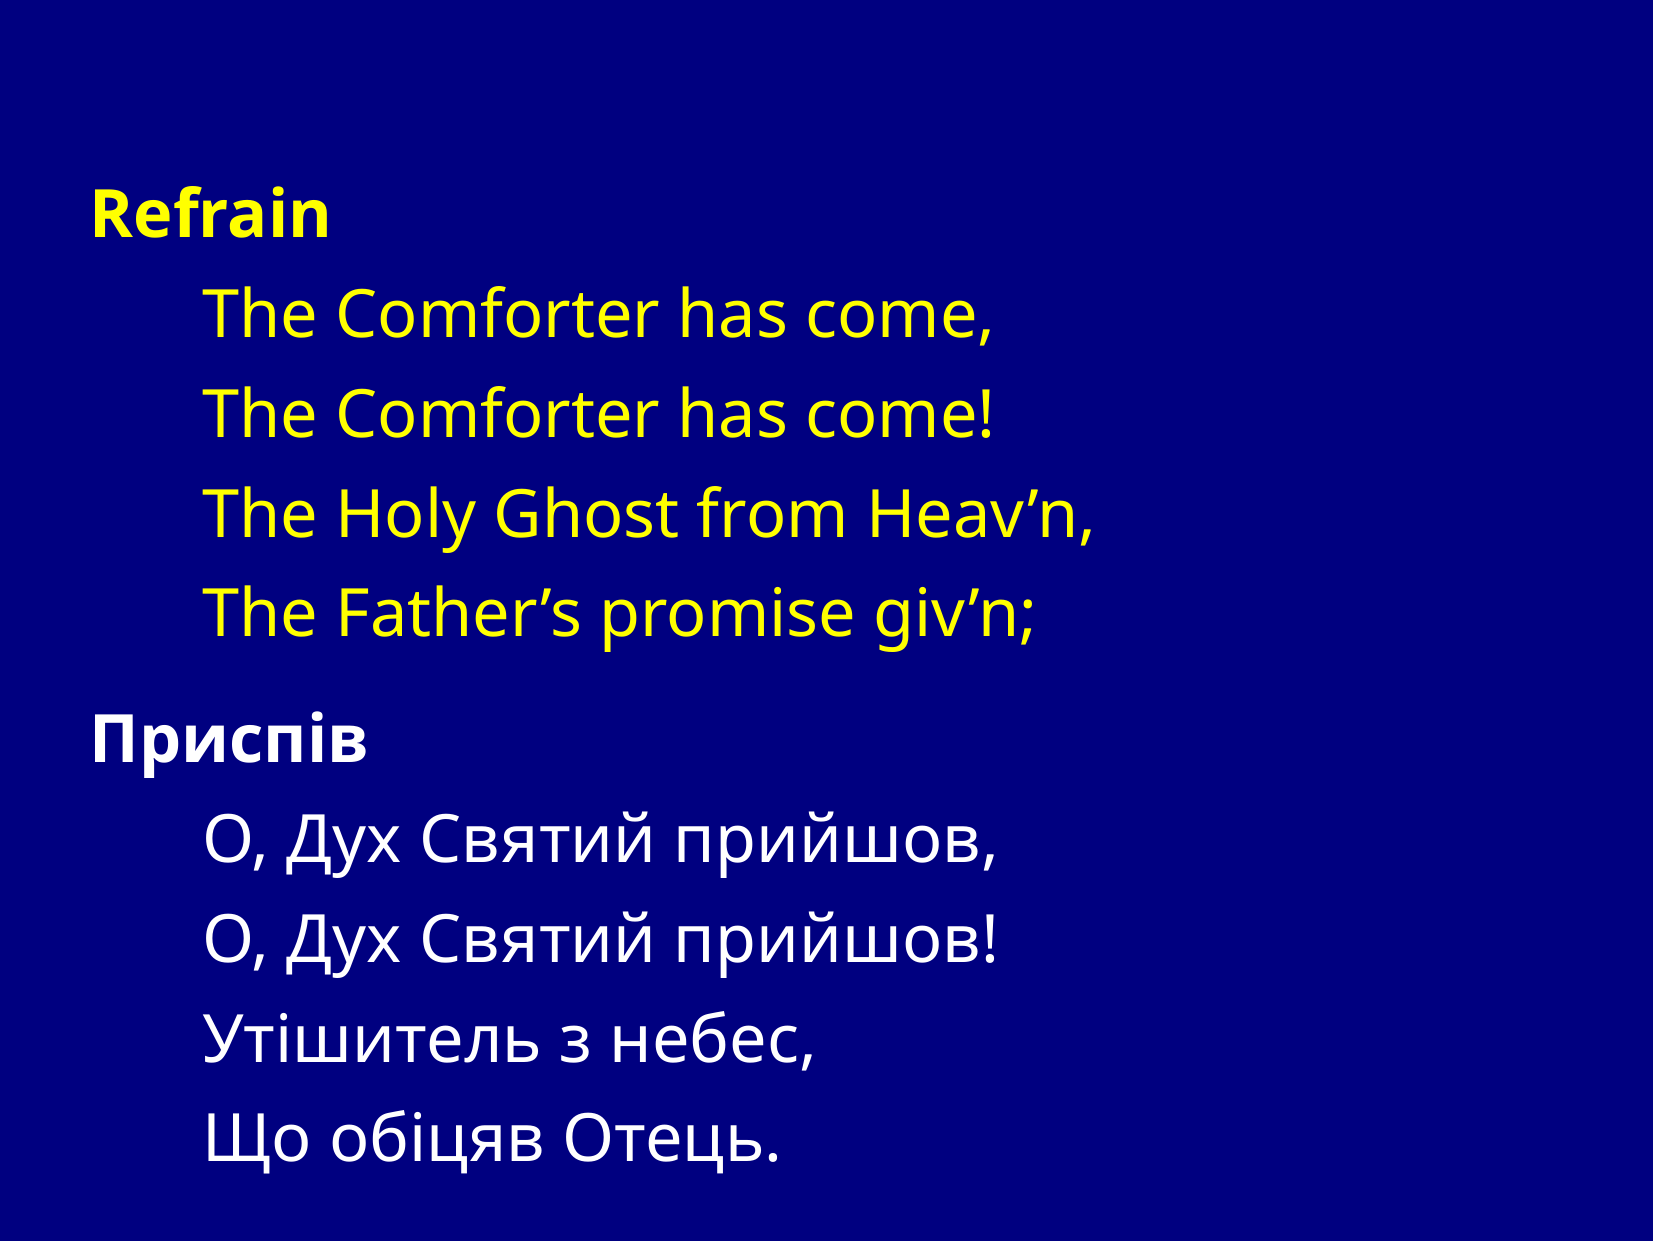

Refrain
	The Comforter has come,
	The Comforter has come!
	The Holy Ghost from Heav’n,
	The Father’s promise giv’n;
Приспів
	О, Дух Святий прийшов,
	О, Дух Святий прийшов!
	Утішитель з небес,
	Що обіцяв Отець.